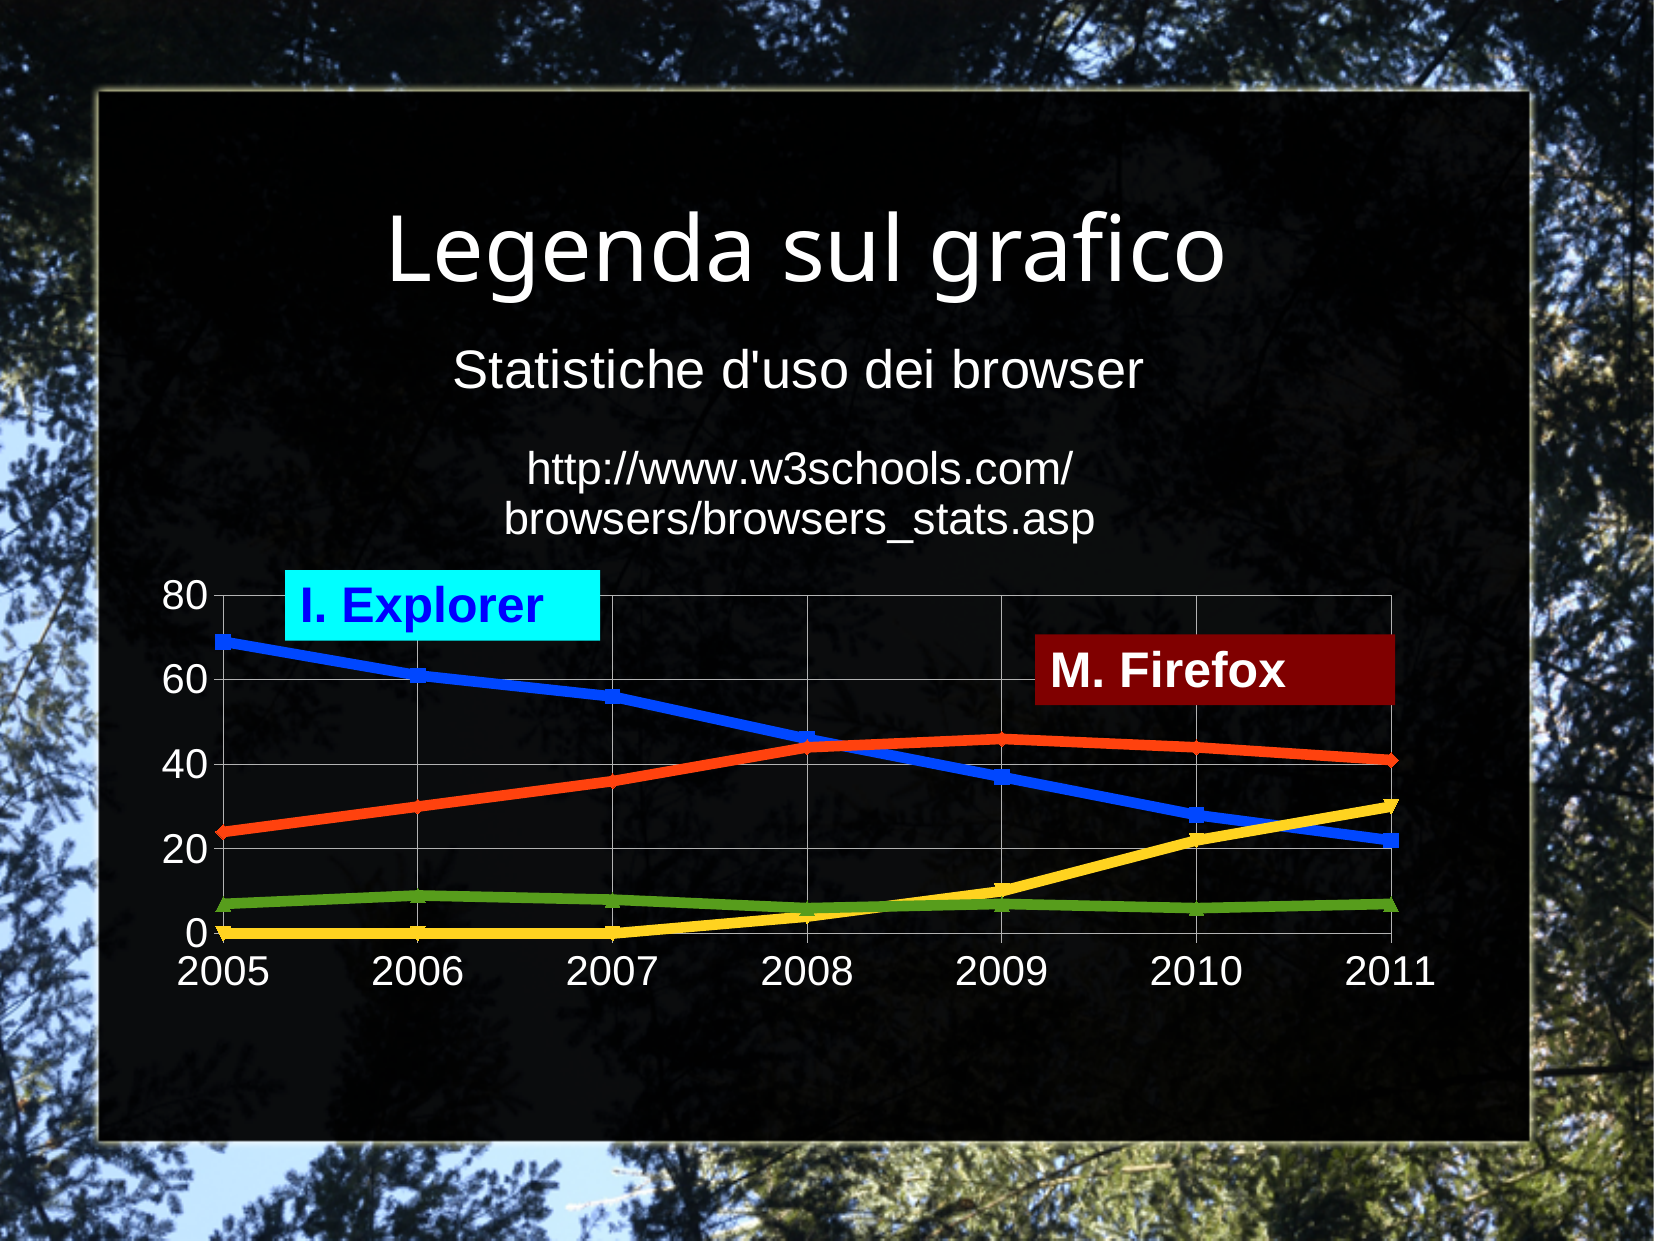

# Legenda sul grafico
### Chart: Statistiche d'uso dei browser
http://www.w3schools.com/browsers/browsers_stats.asp
| Category | I.Explorer | M.Firefox | G.Chrome | Altri |
|---|---|---|---|---|
| 2005 | 69.0 | 24.0 | 0.0 | 7.0 |
| 2006 | 61.0 | 30.0 | 0.0 | 9.0 |
| 2007 | 56.0 | 36.0 | 0.0 | 8.0 |
| 2008 | 46.0 | 44.0 | 4.0 | 6.0 |
| 2009 | 37.0 | 46.0 | 10.0 | 7.0 |
| 2010 | 28.0 | 44.0 | 22.0 | 6.0 |
| 2011 | 22.0 | 41.0 | 30.0 | 7.0 |I. Explorer
M. Firefox